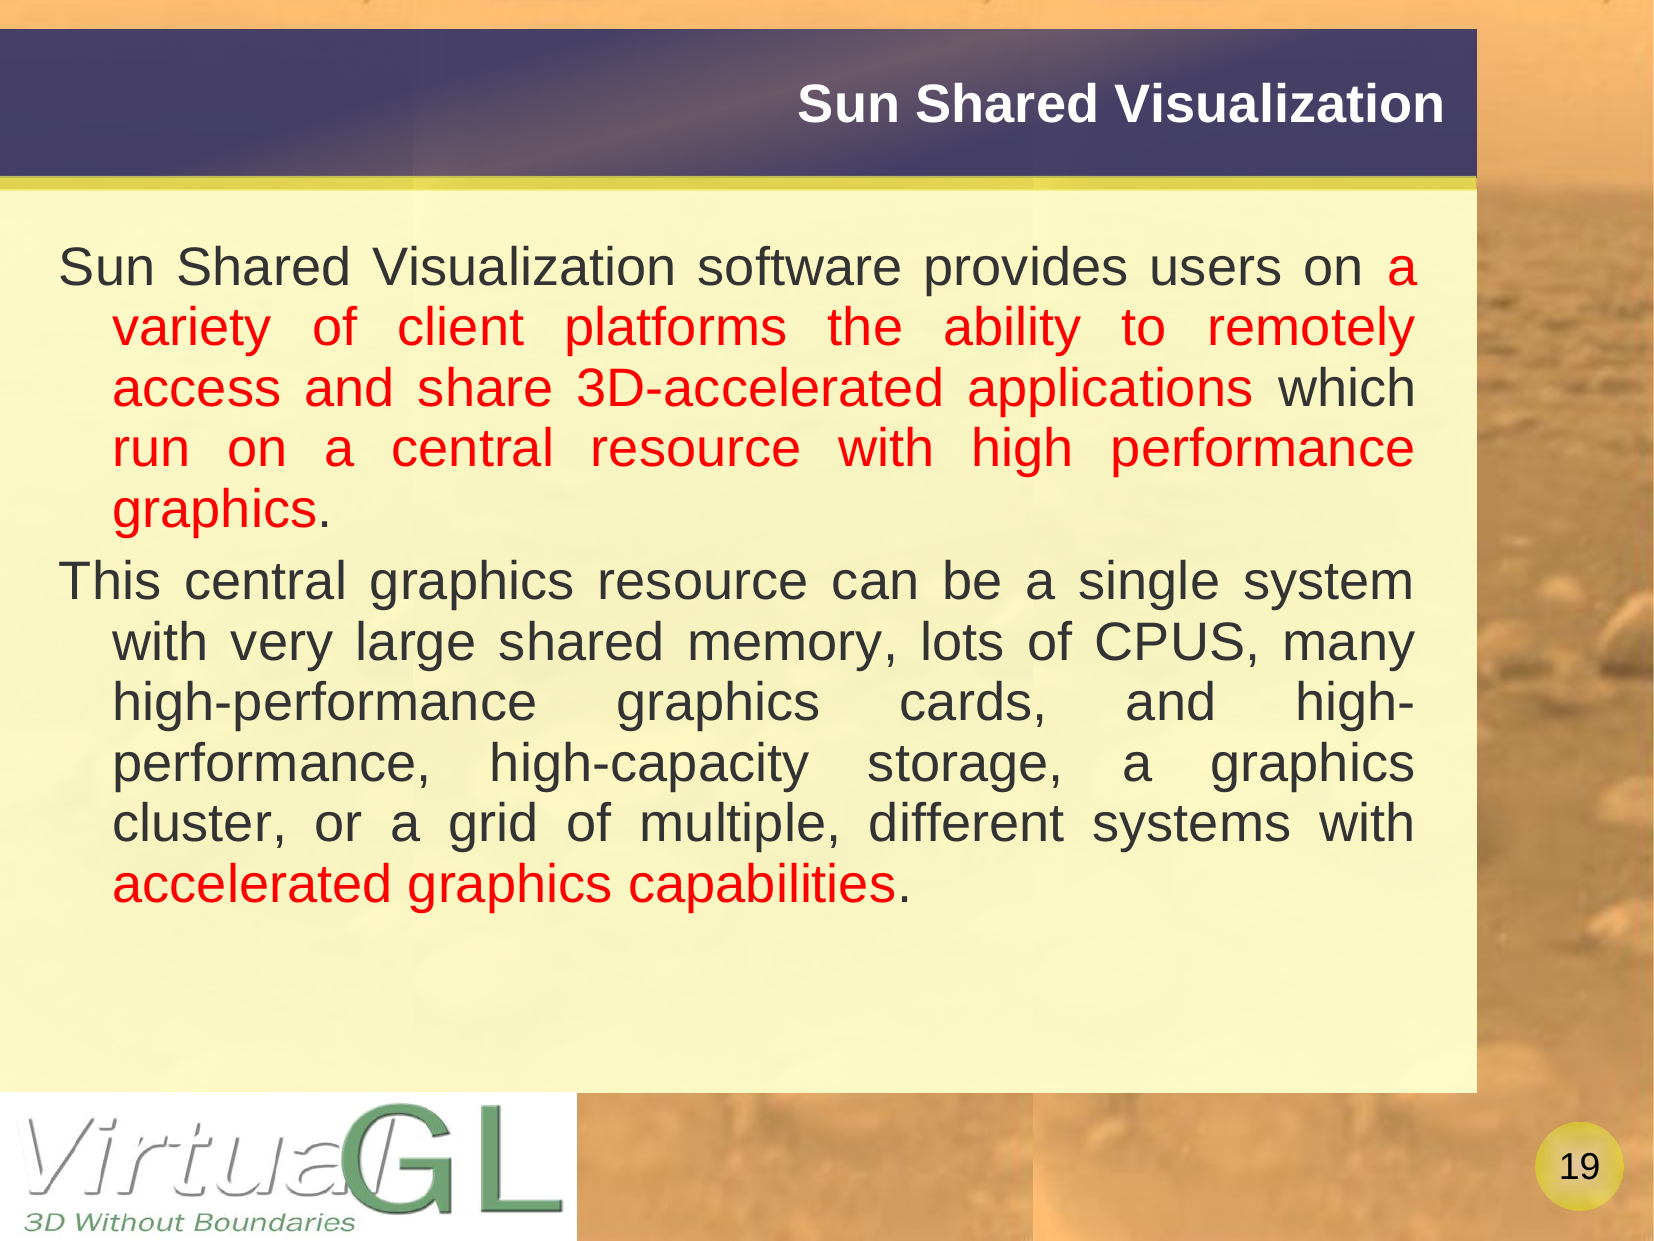

# Sun Shared Visualization
Sun Shared Visualization software provides users on a variety of client platforms the ability to remotely access and share 3D-accelerated applications which run on a central resource with high performance graphics.
This central graphics resource can be a single system with very large shared memory, lots of CPUS, many high-performance graphics cards, and high-performance, high-capacity storage, a graphics cluster, or a grid of multiple, different systems with accelerated graphics capabilities.